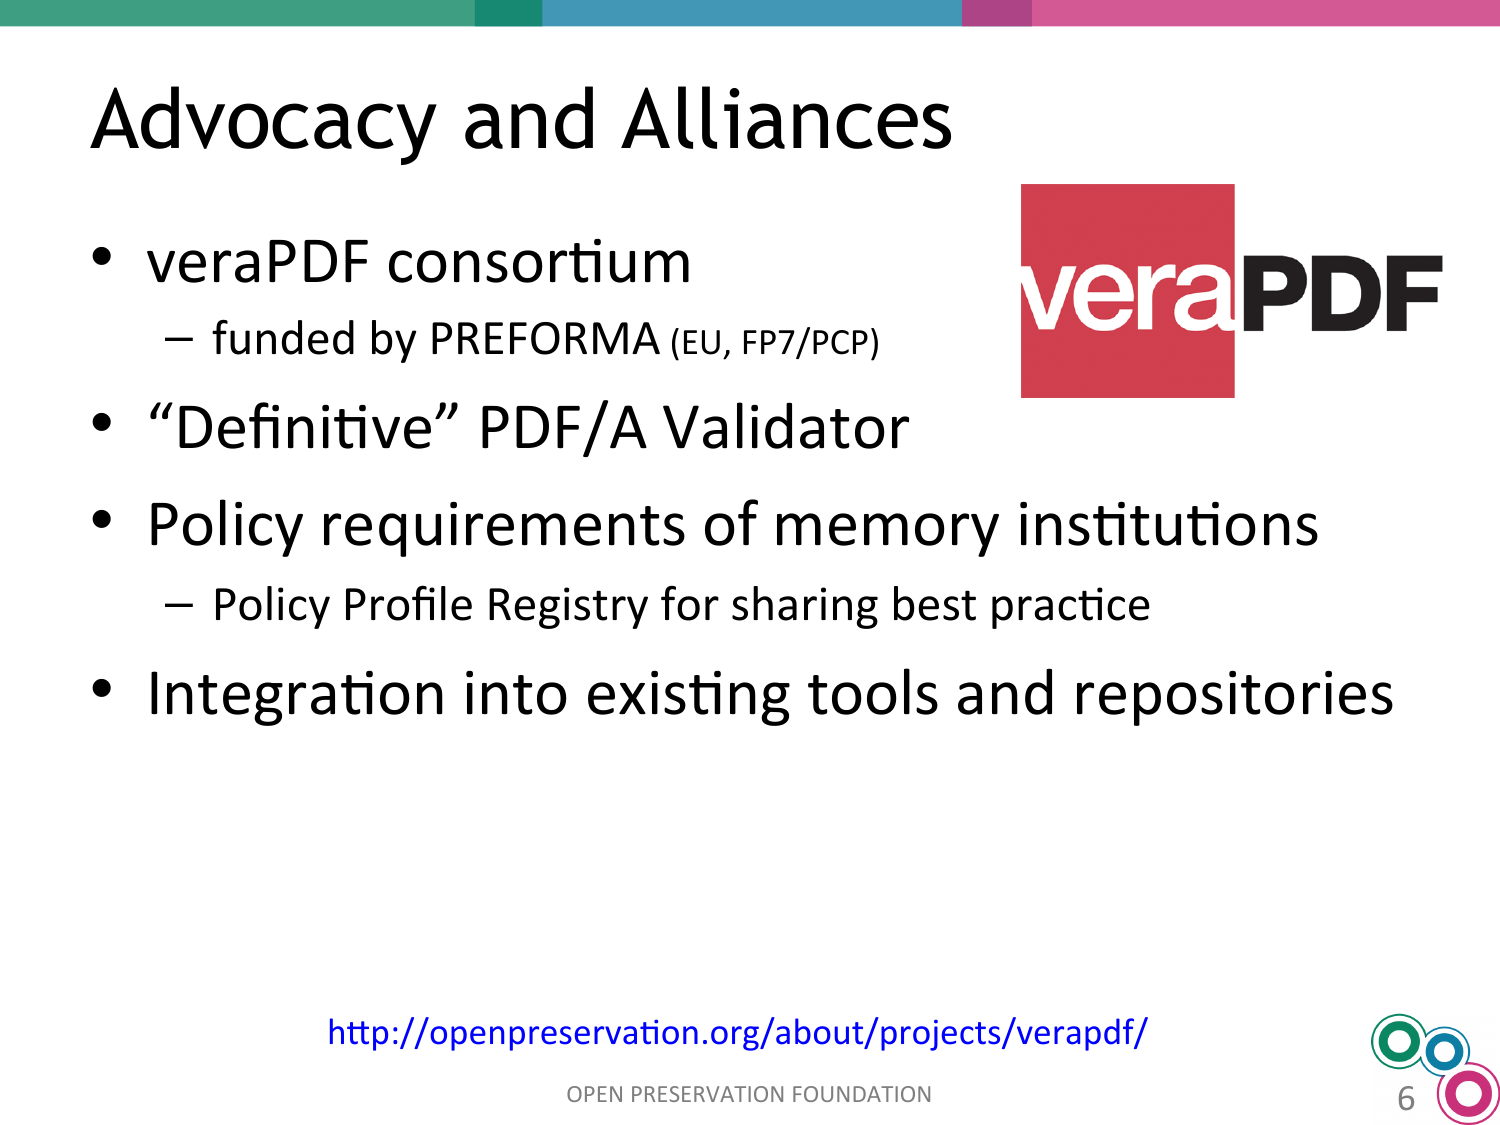

# Advocacy and Alliances
veraPDF consortium
funded by PREFORMA (EU, FP7/PCP)
“Definitive” PDF/A Validator
Policy requirements of memory institutions
Policy Profile Registry for sharing best practice
Integration into existing tools and repositories
http://openpreservation.org/about/projects/verapdf/